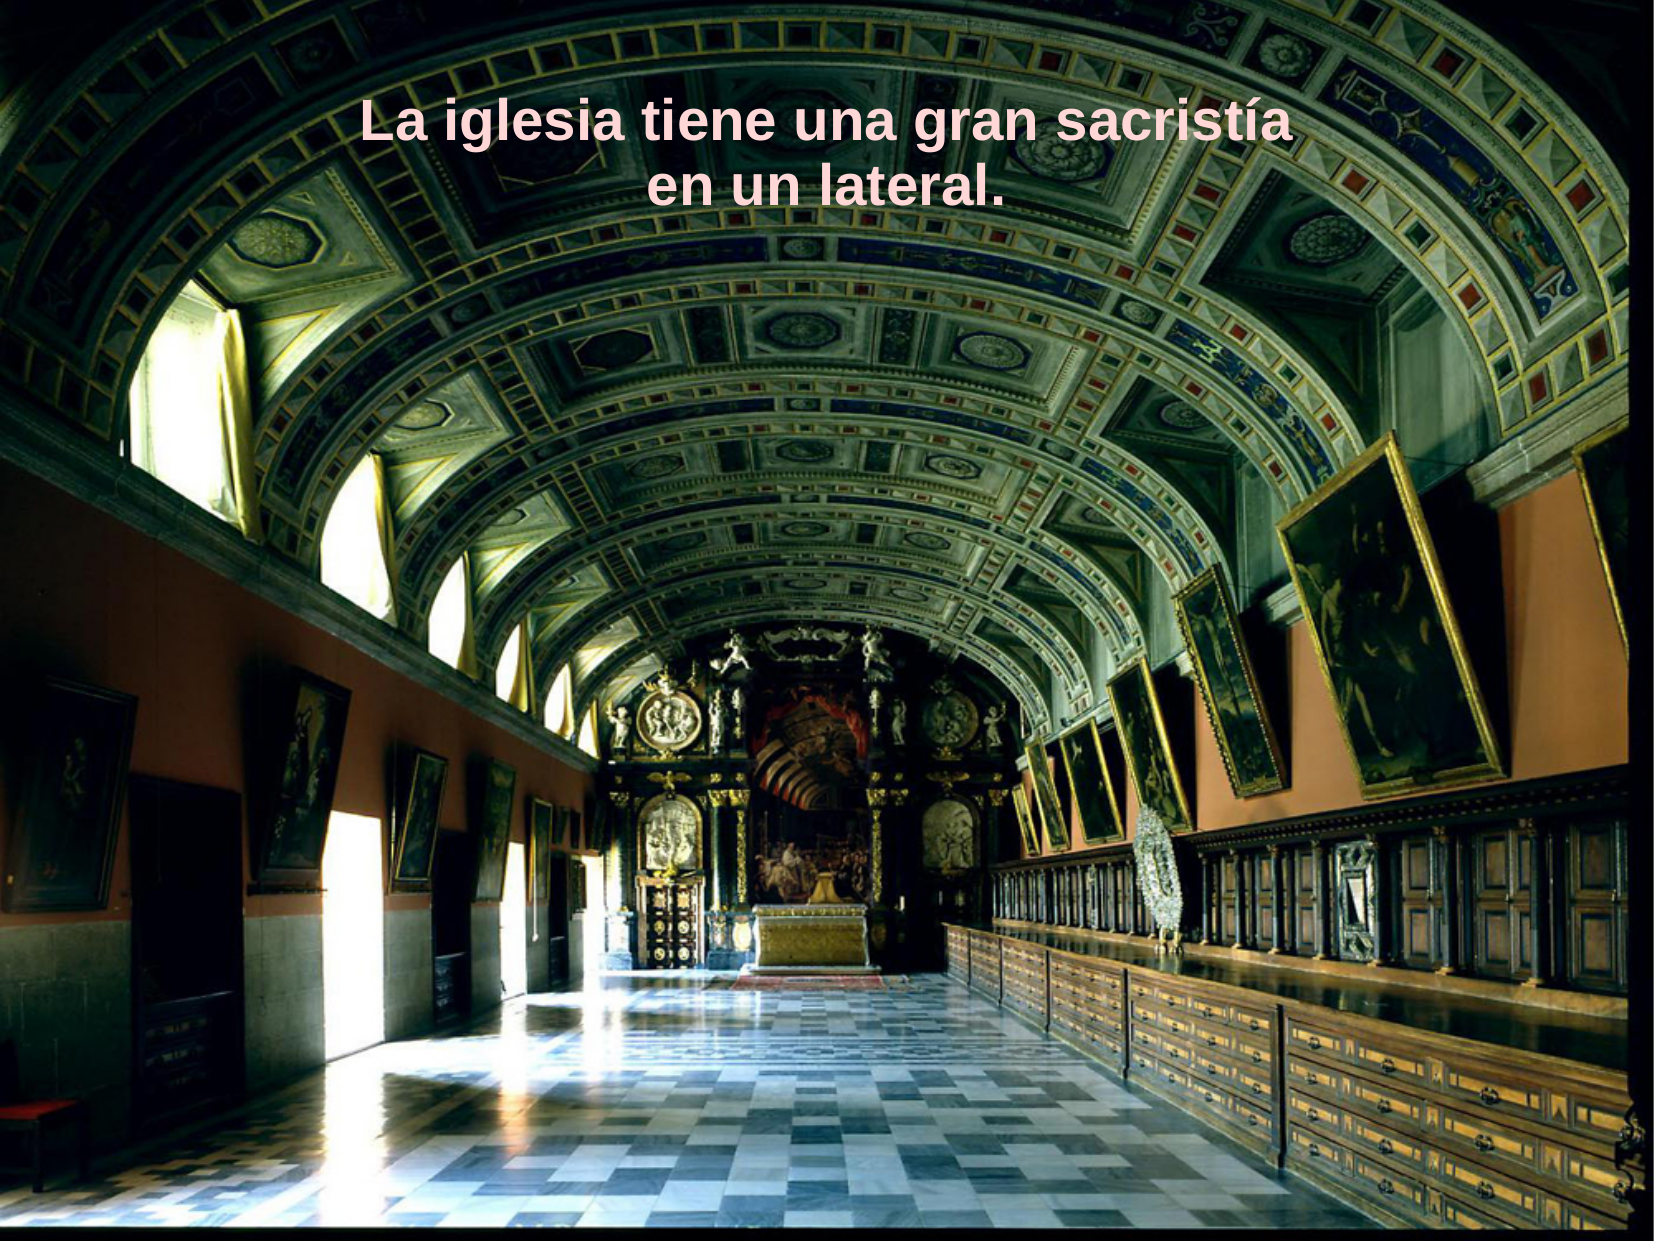

# La iglesia tiene una gran sacristía en un lateral.